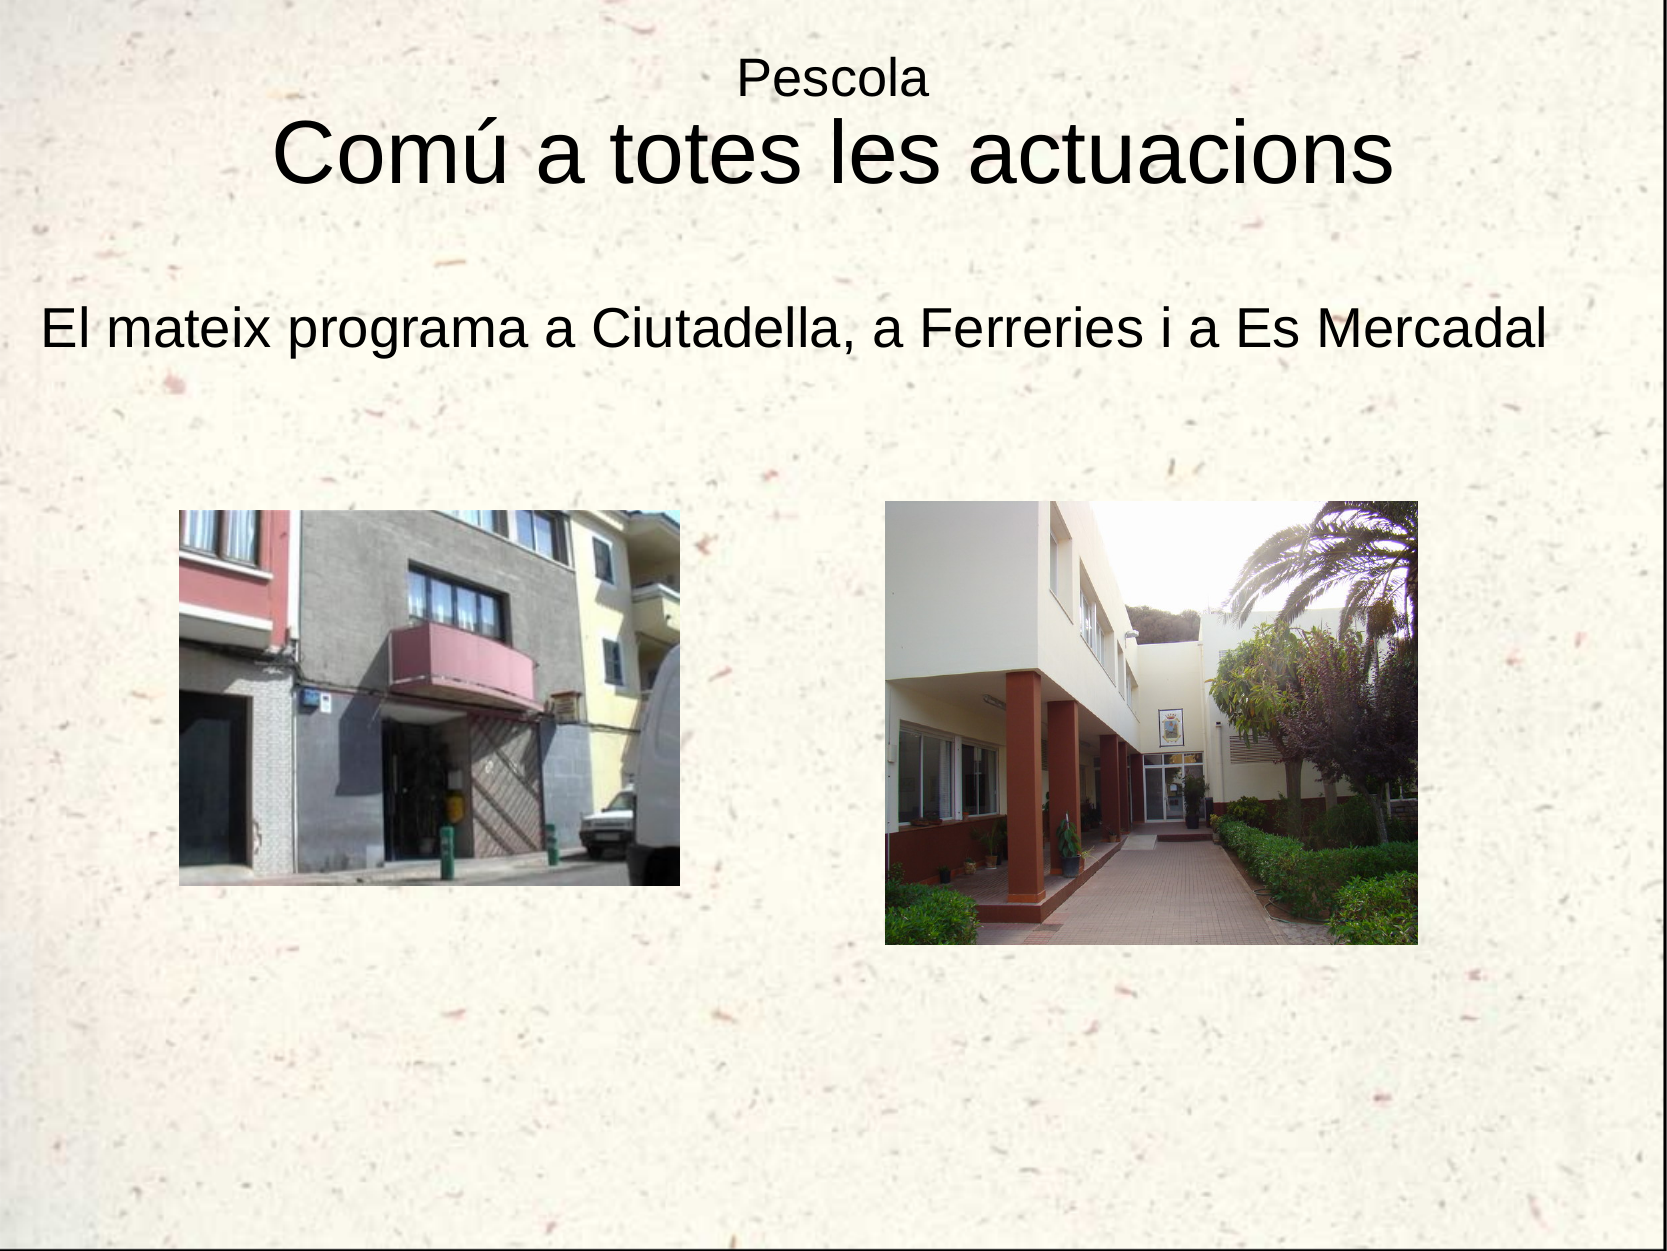

# Pescola Comú a totes les actuacions
El mateix programa a Ciutadella, a Ferreries i a Es Mercadal